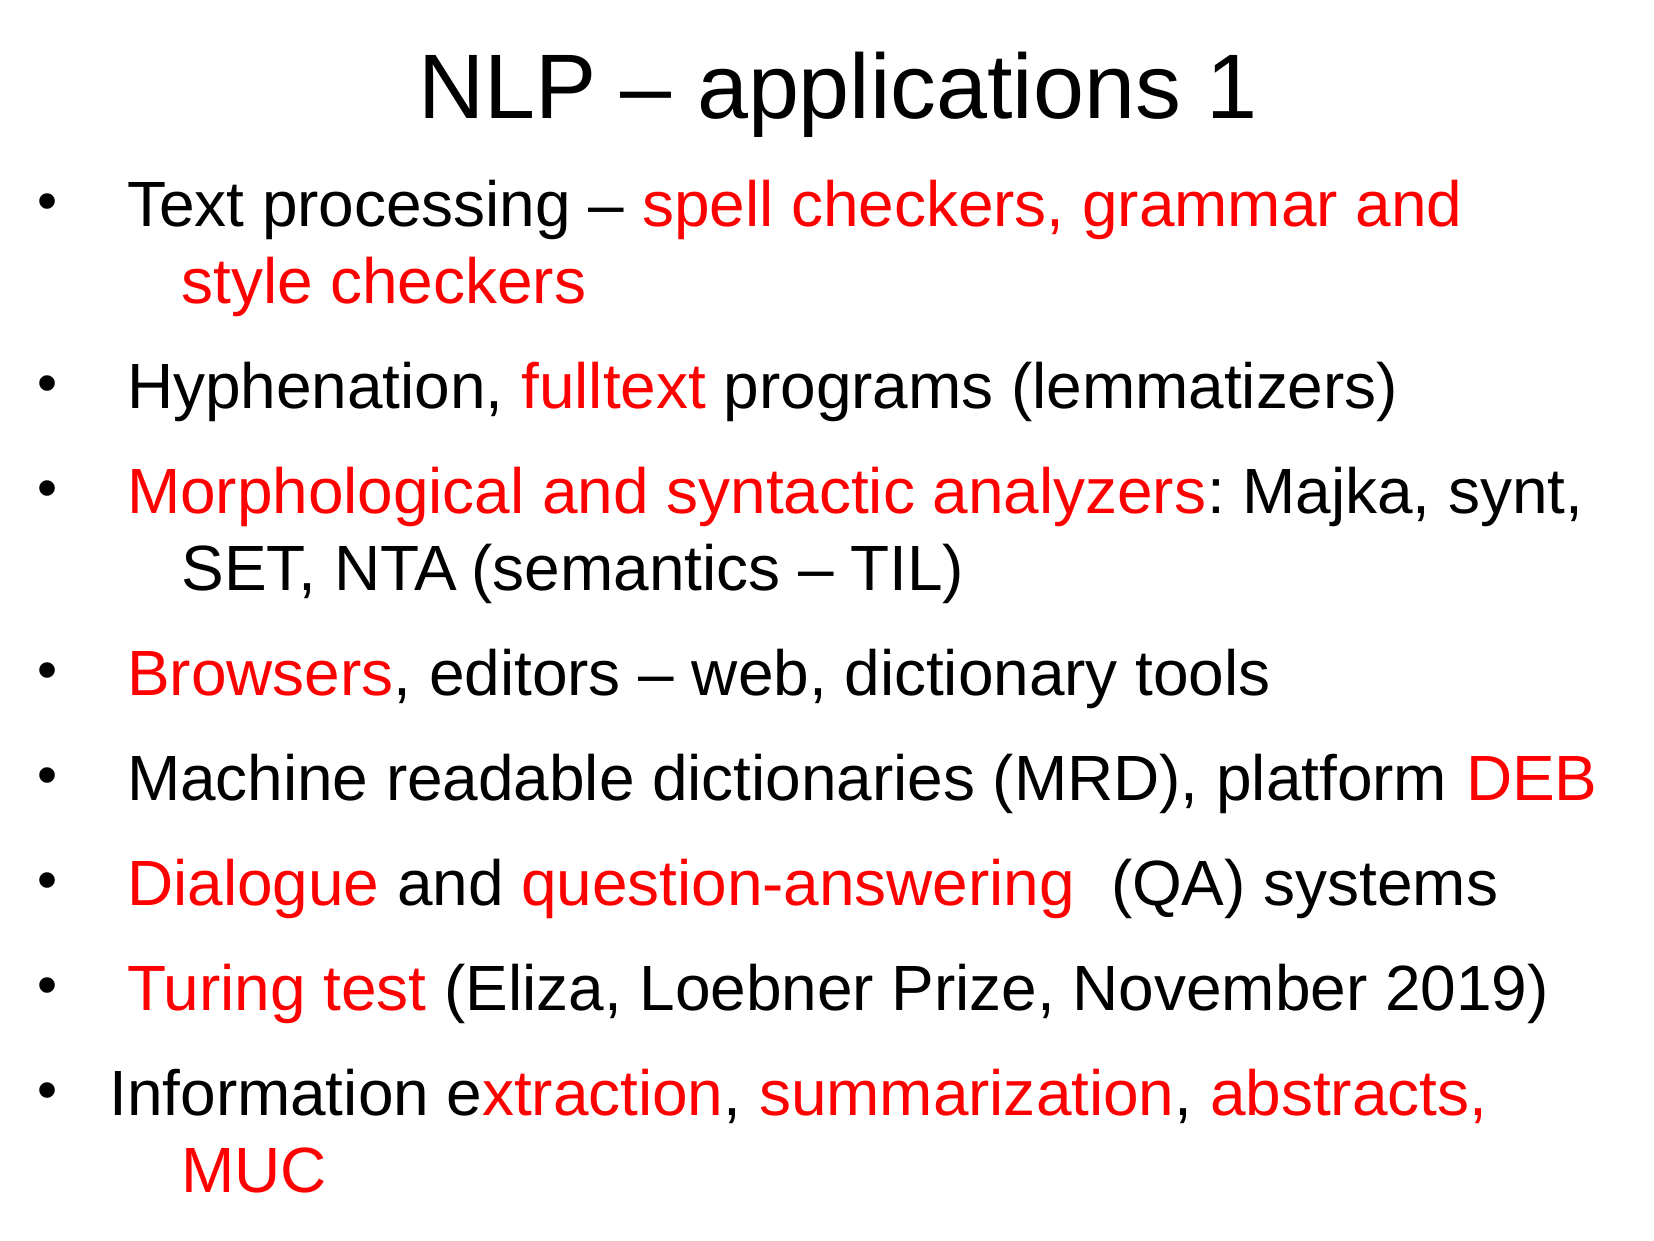

# NLP – applications 1
 Text processing – spell checkers, grammar and style checkers
 Hyphenation, fulltext programs (lemmatizers)
 Morphological and syntactic analyzers: Majka, synt, SET, NTA (semantics – TIL)
 Browsers, editors – web, dictionary tools
 Machine readable dictionaries (MRD), platform DEB
 Dialogue and question-answering (QA) systems
 Turing test (Eliza, Loebner Prize, November 2019)
Information extraction, summarization, abstracts, MUC